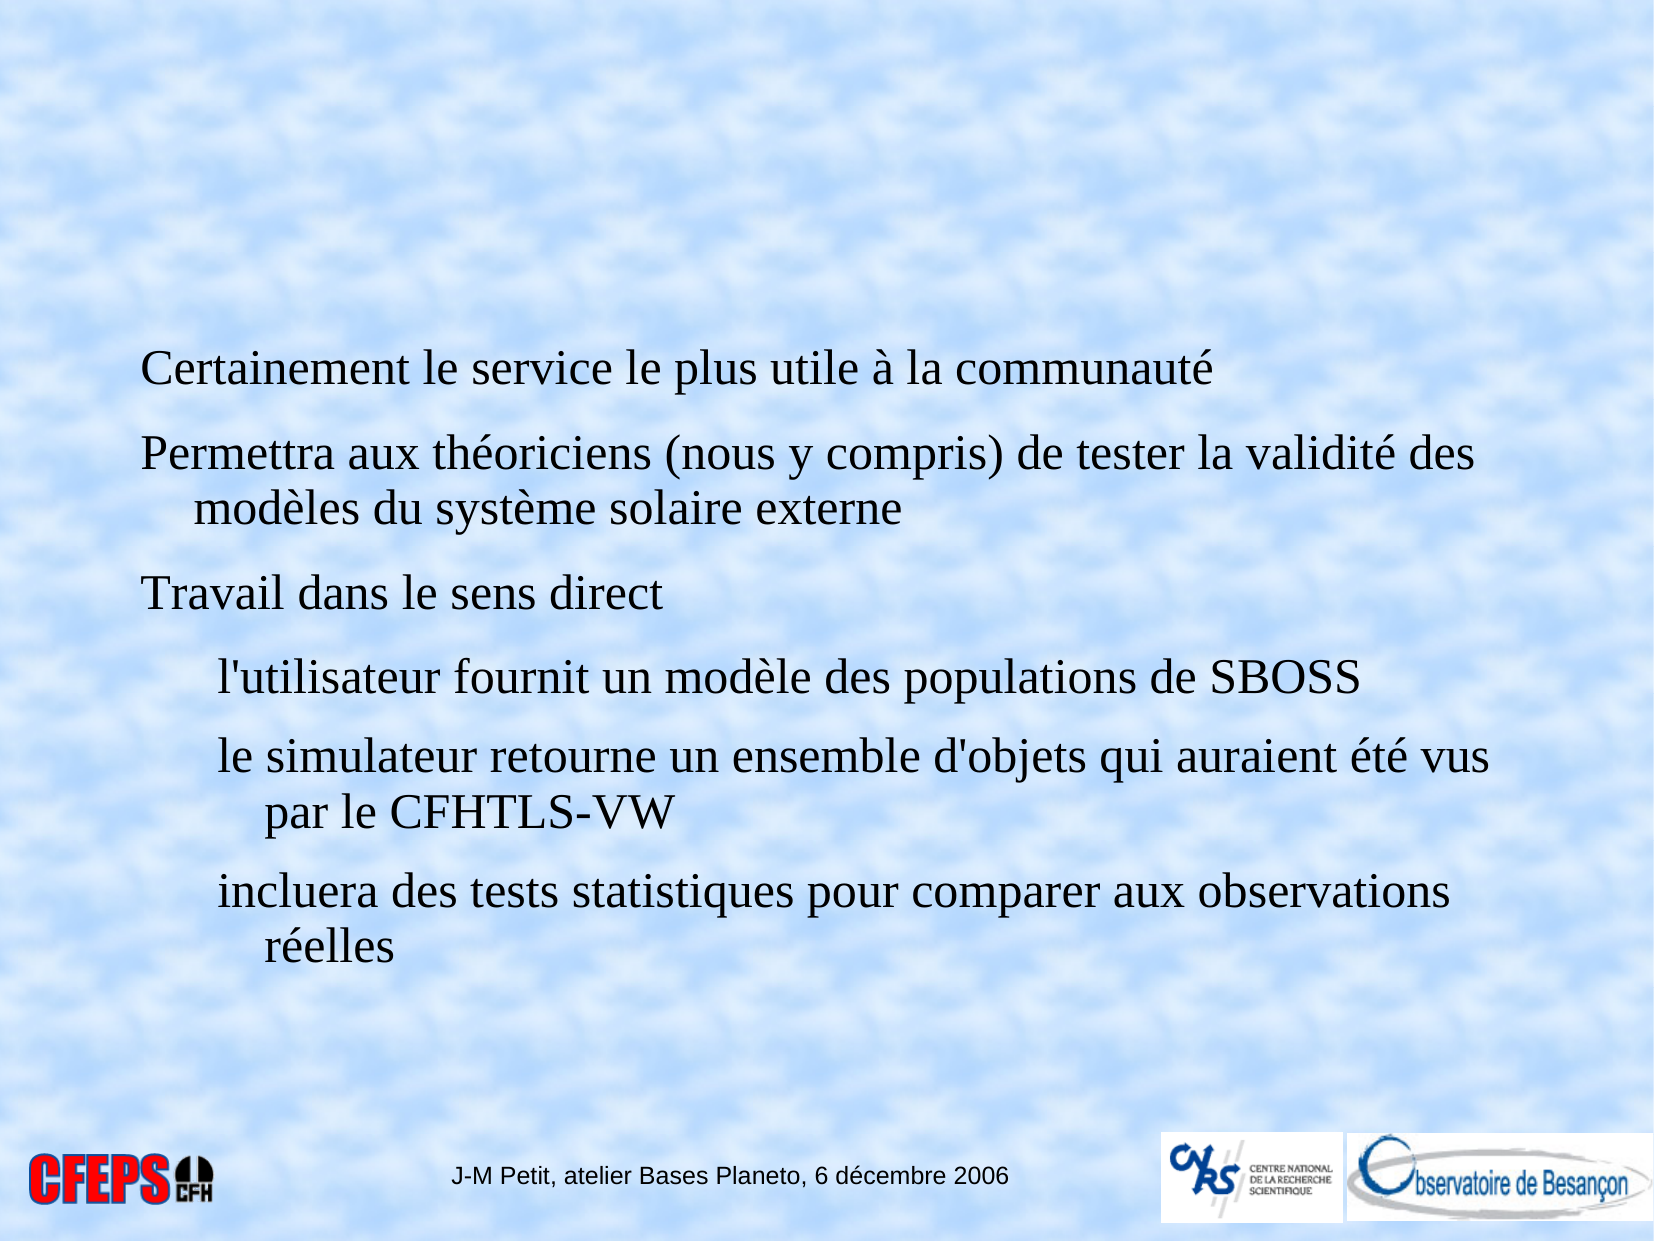

#
Certainement le service le plus utile à la communauté
Permettra aux théoriciens (nous y compris) de tester la validité des modèles du système solaire externe
Travail dans le sens direct
l'utilisateur fournit un modèle des populations de SBOSS
le simulateur retourne un ensemble d'objets qui auraient été vus par le CFHTLS-VW
incluera des tests statistiques pour comparer aux observations réelles